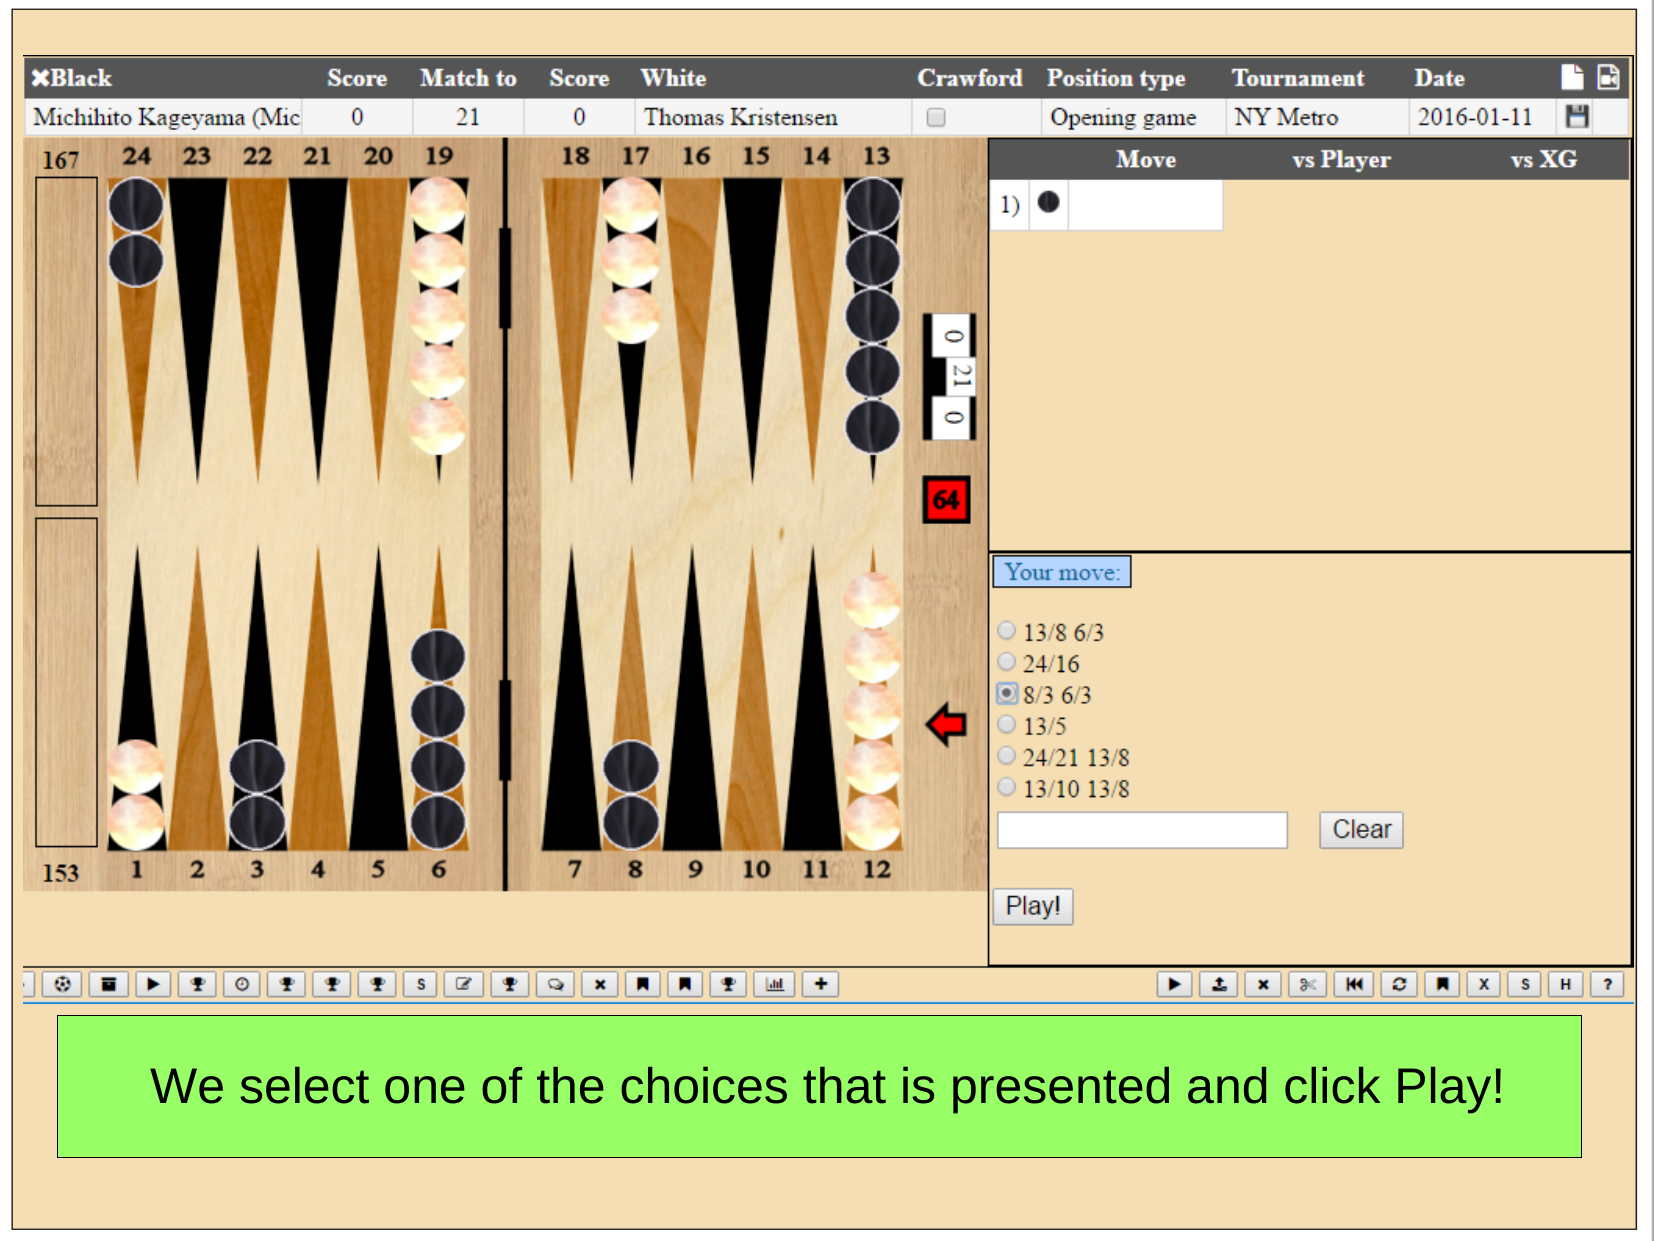

# Backgammon Studio
We select one of the choices that is presented and click Play!